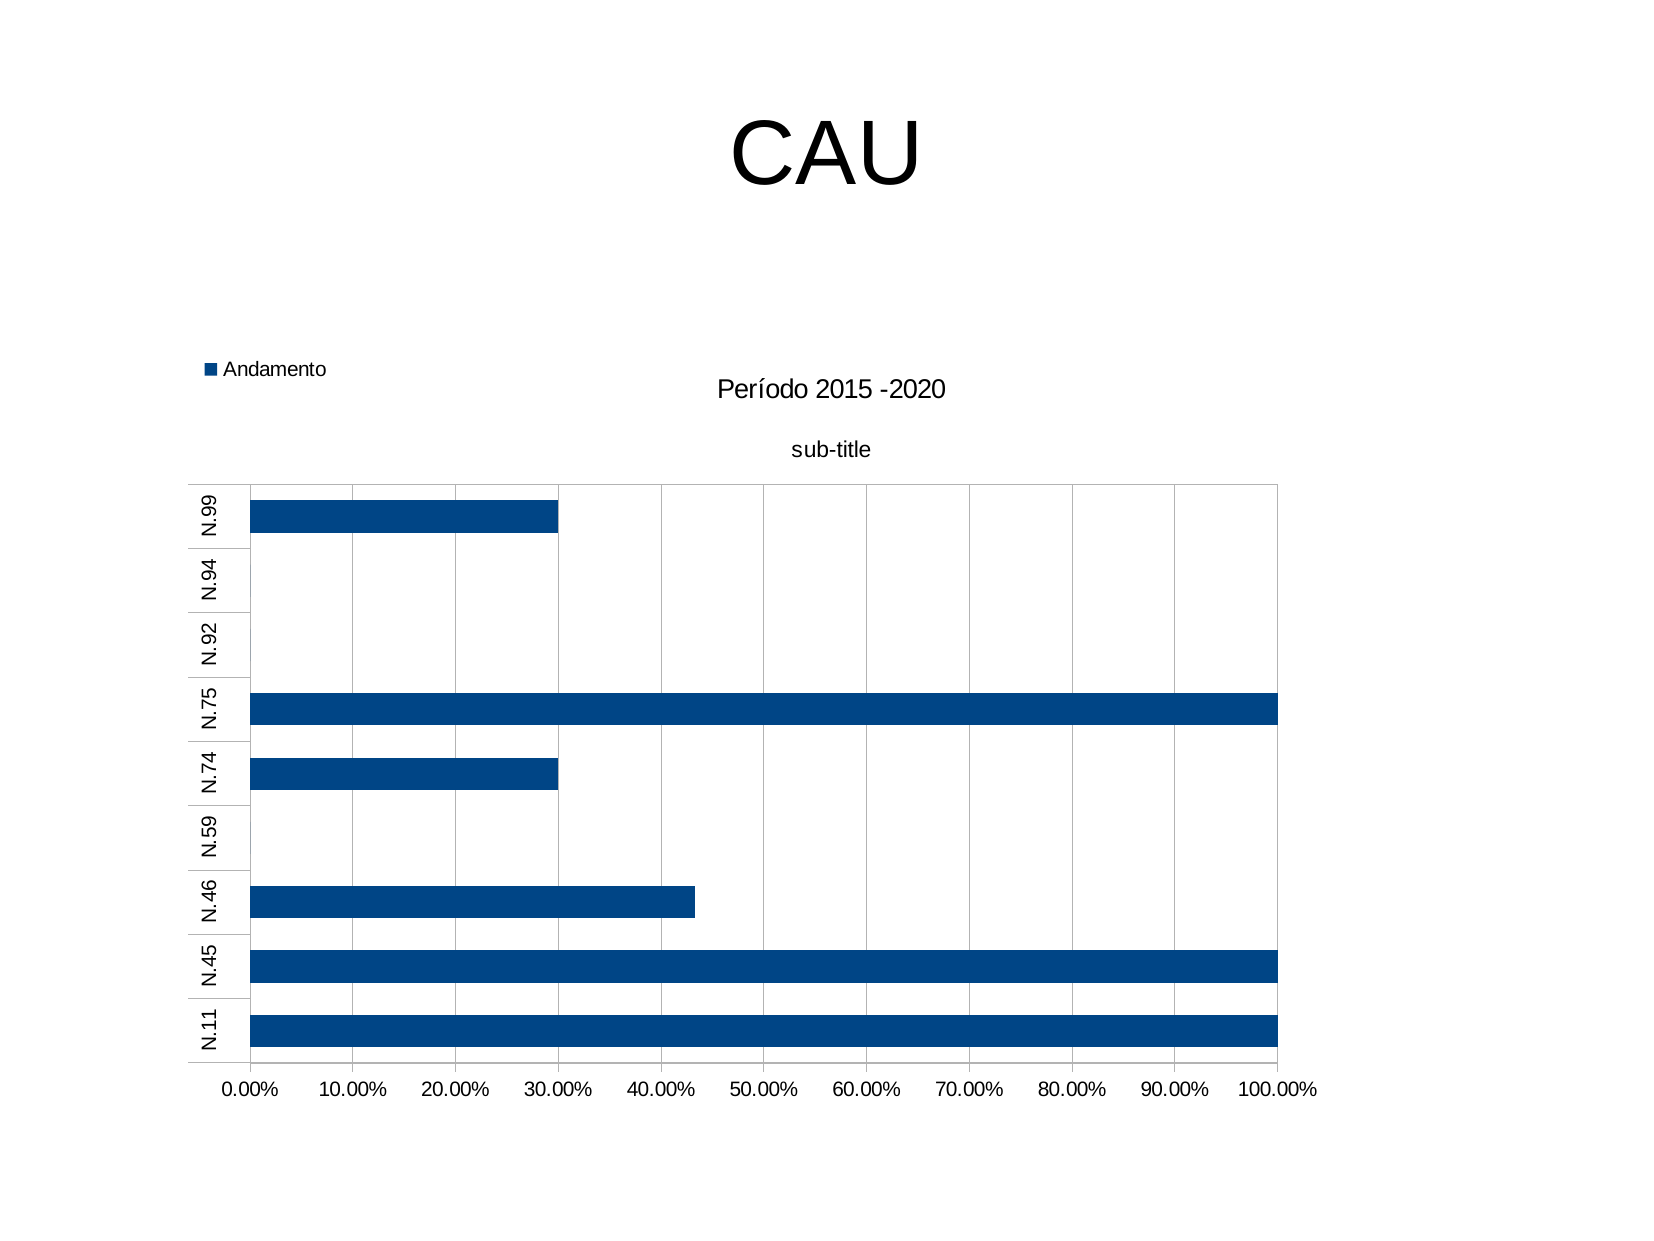

# CAU
### Chart: Período 2015 -2020
sub-title
| Category | Andamento |
|---|---|
| N.11 | 1.0 |
| N.45 | 1.0 |
| N.46 | 0.433333333333333 |
| N.59 | 0.0 |
| N.74 | 0.3 |
| N.75 | 1.0 |
| N.92 | 0.0 |
| N.94 | 0.0 |
| N.99 | 0.3 |